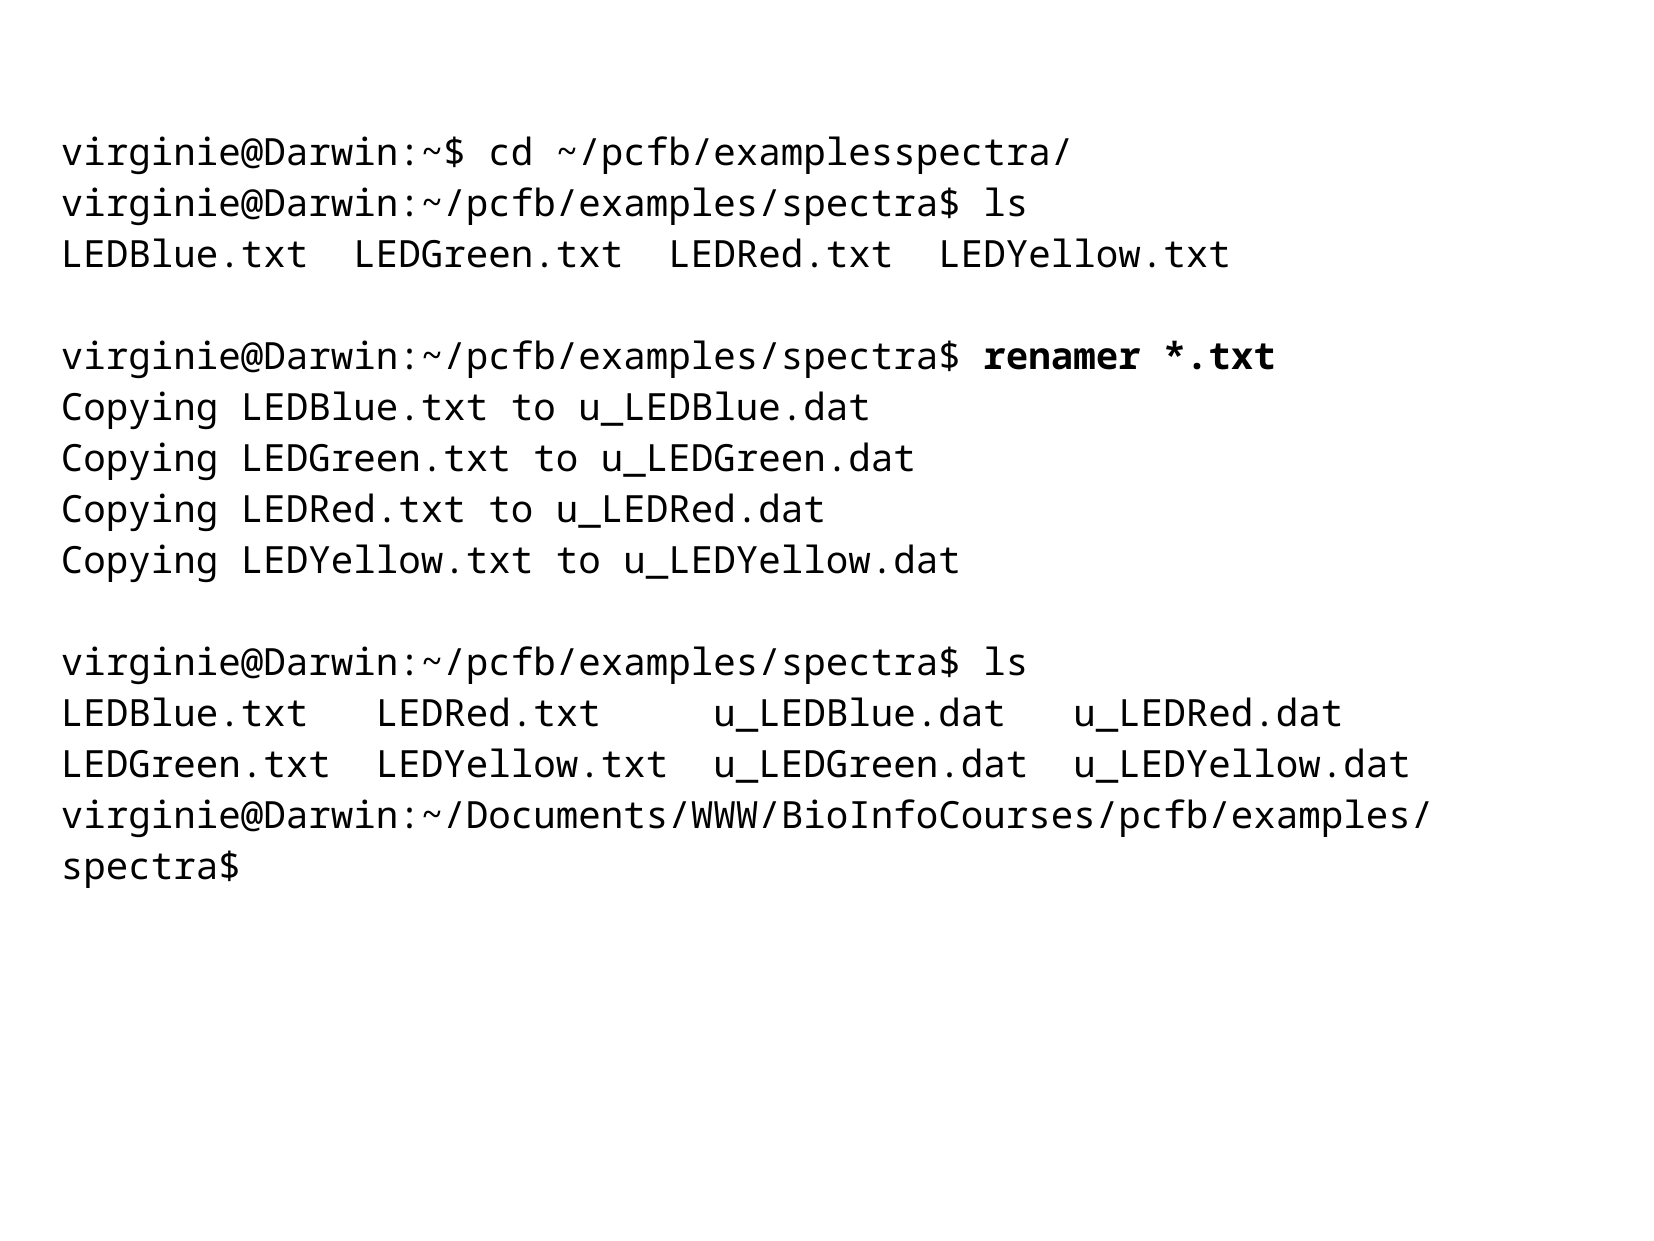

virginie@Darwin:~$ cd ~/pcfb/examplesspectra/
virginie@Darwin:~/pcfb/examples/spectra$ ls
LEDBlue.txt LEDGreen.txt LEDRed.txt LEDYellow.txt
virginie@Darwin:~/pcfb/examples/spectra$ renamer *.txt
Copying LEDBlue.txt to u_LEDBlue.dat
Copying LEDGreen.txt to u_LEDGreen.dat
Copying LEDRed.txt to u_LEDRed.dat
Copying LEDYellow.txt to u_LEDYellow.dat
virginie@Darwin:~/pcfb/examples/spectra$ ls
LEDBlue.txt LEDRed.txt u_LEDBlue.dat u_LEDRed.dat
LEDGreen.txt LEDYellow.txt u_LEDGreen.dat u_LEDYellow.dat
virginie@Darwin:~/Documents/WWW/BioInfoCourses/pcfb/examples/spectra$